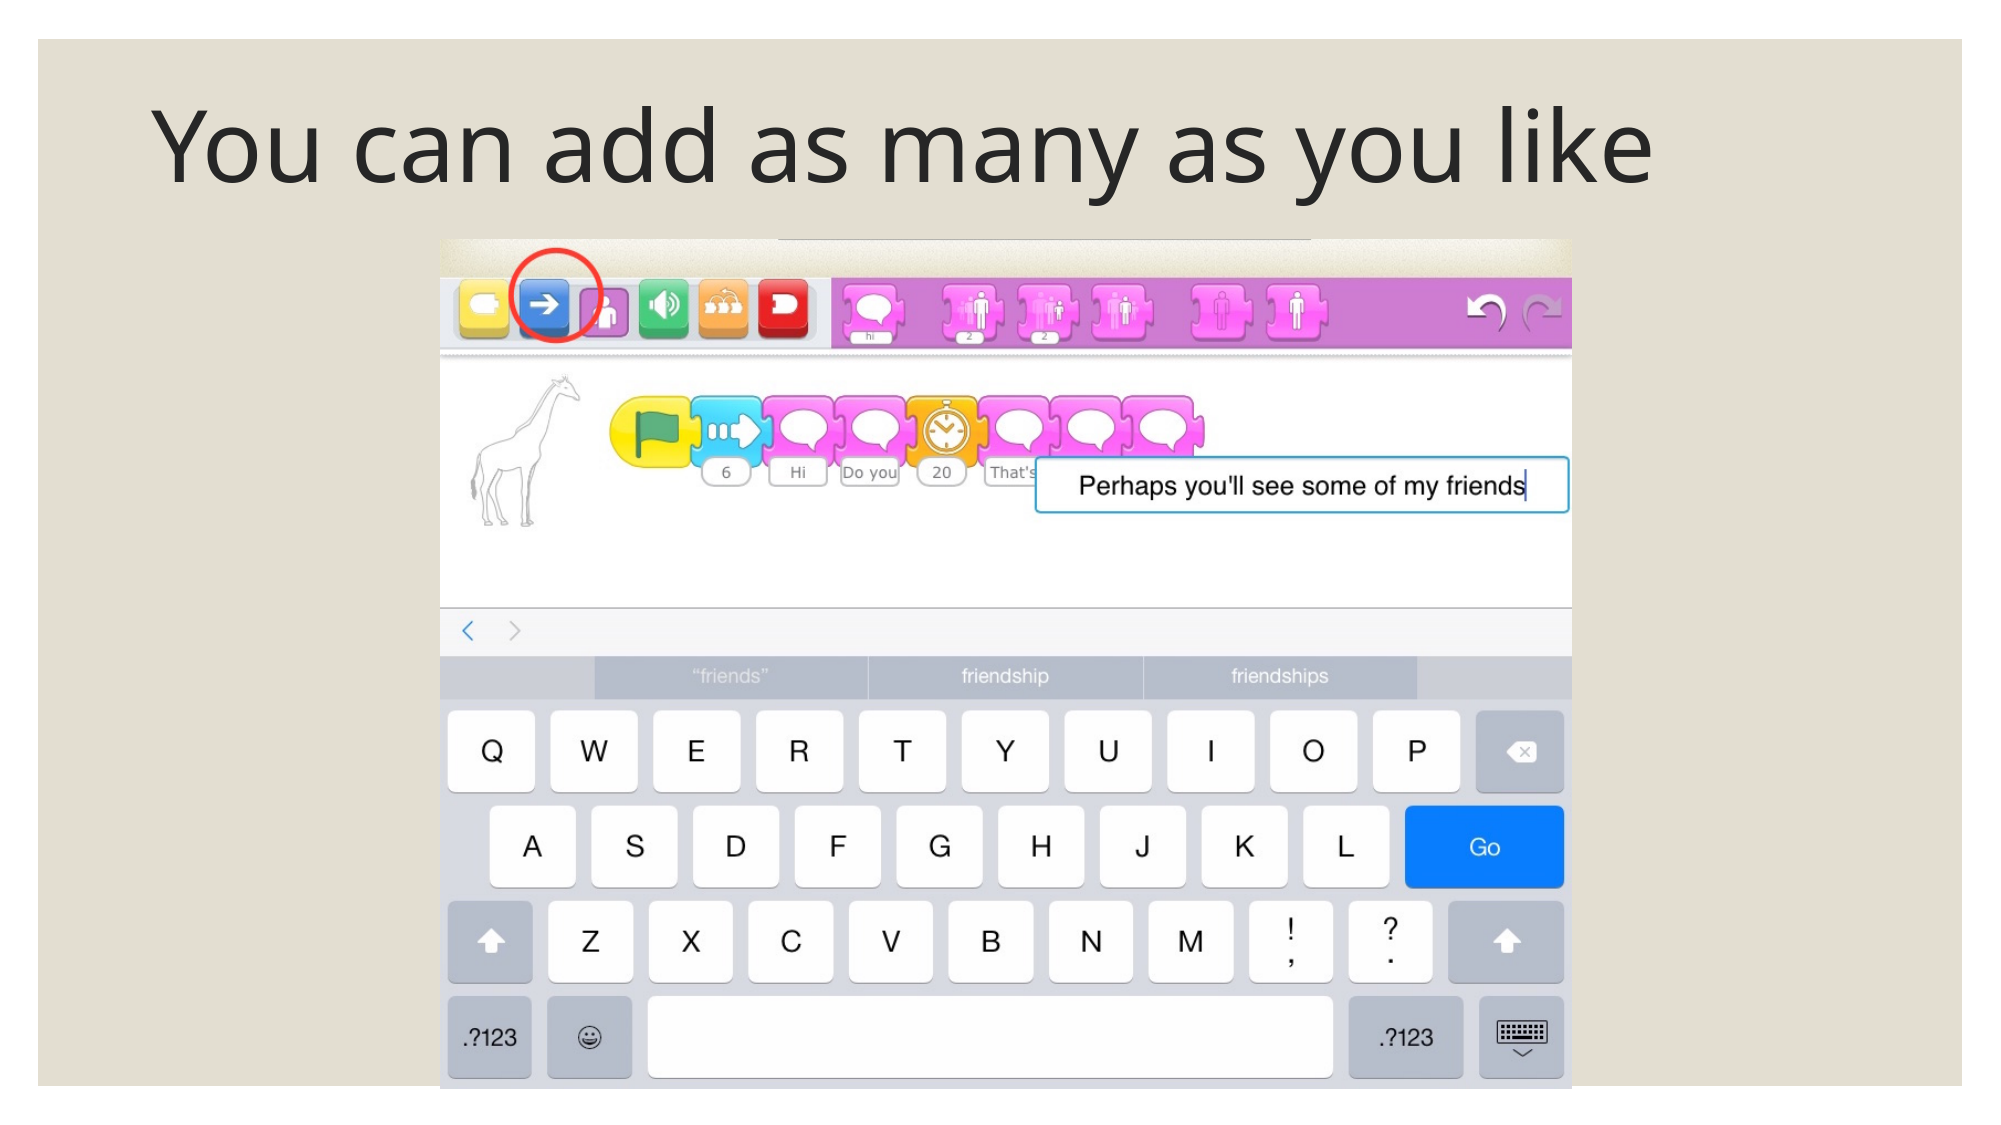

# You can add as many as you like